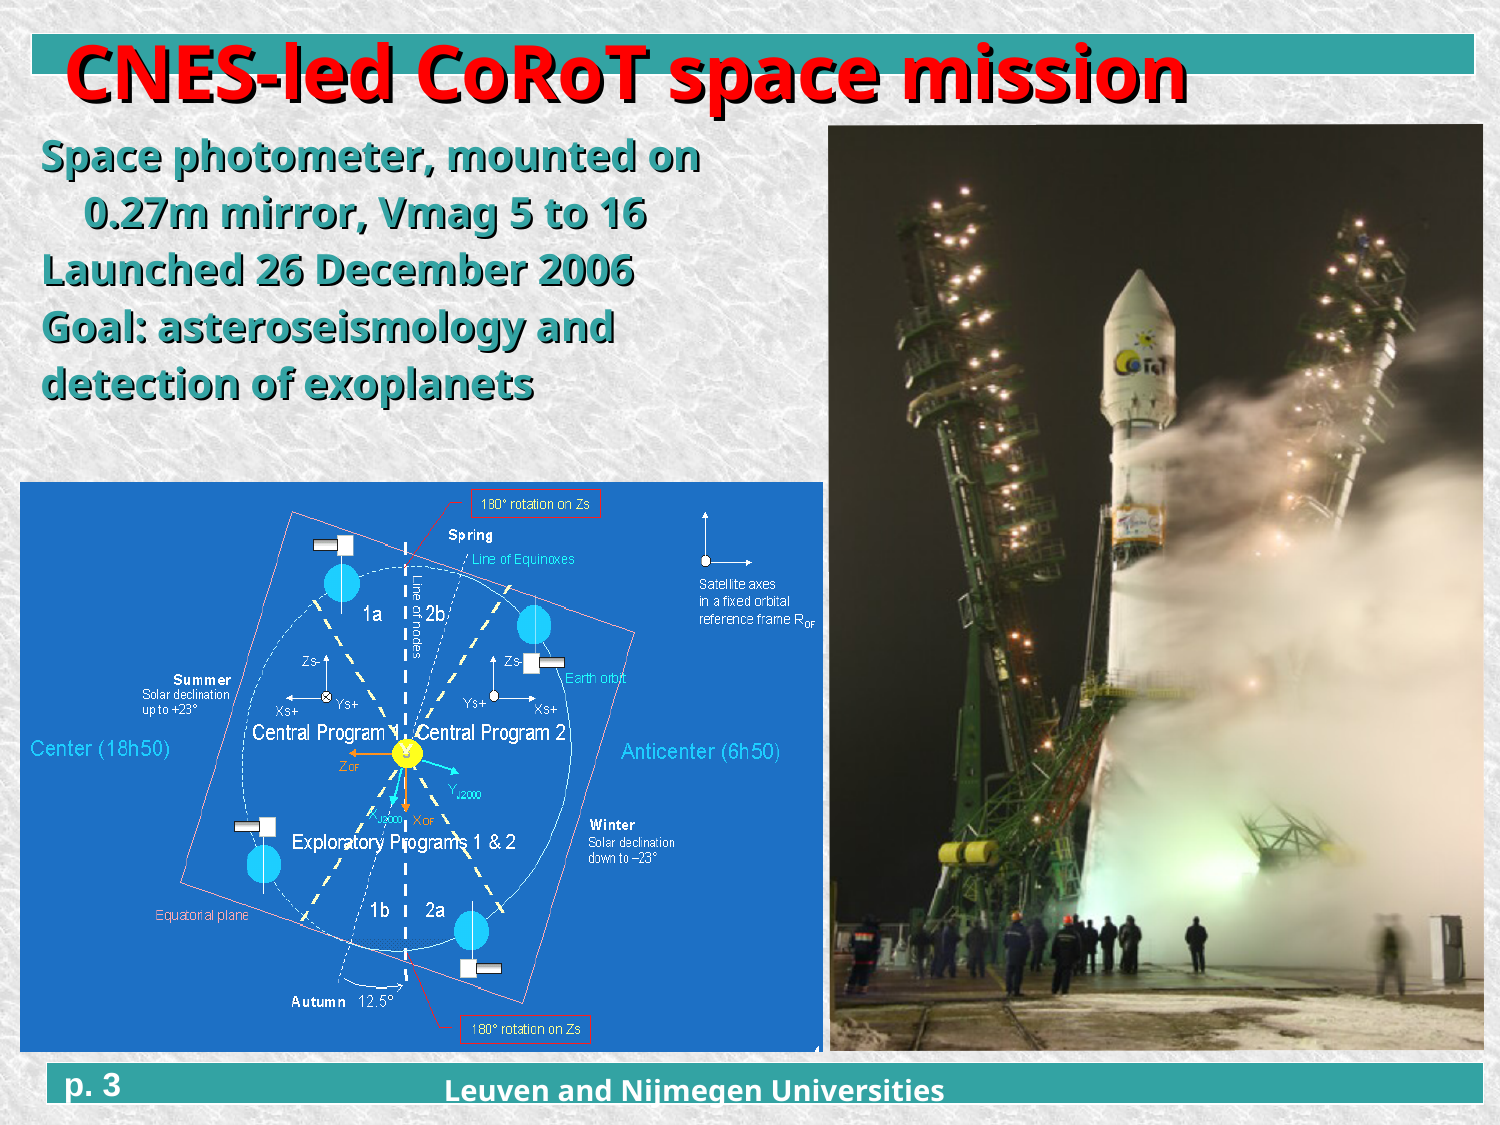

# CNES-led CoRoT space mission
Space photometer, mounted on
 0.27m mirror, Vmag 5 to 16
Launched 26 December 2006
Goal: asteroseismology and
detection of exoplanets